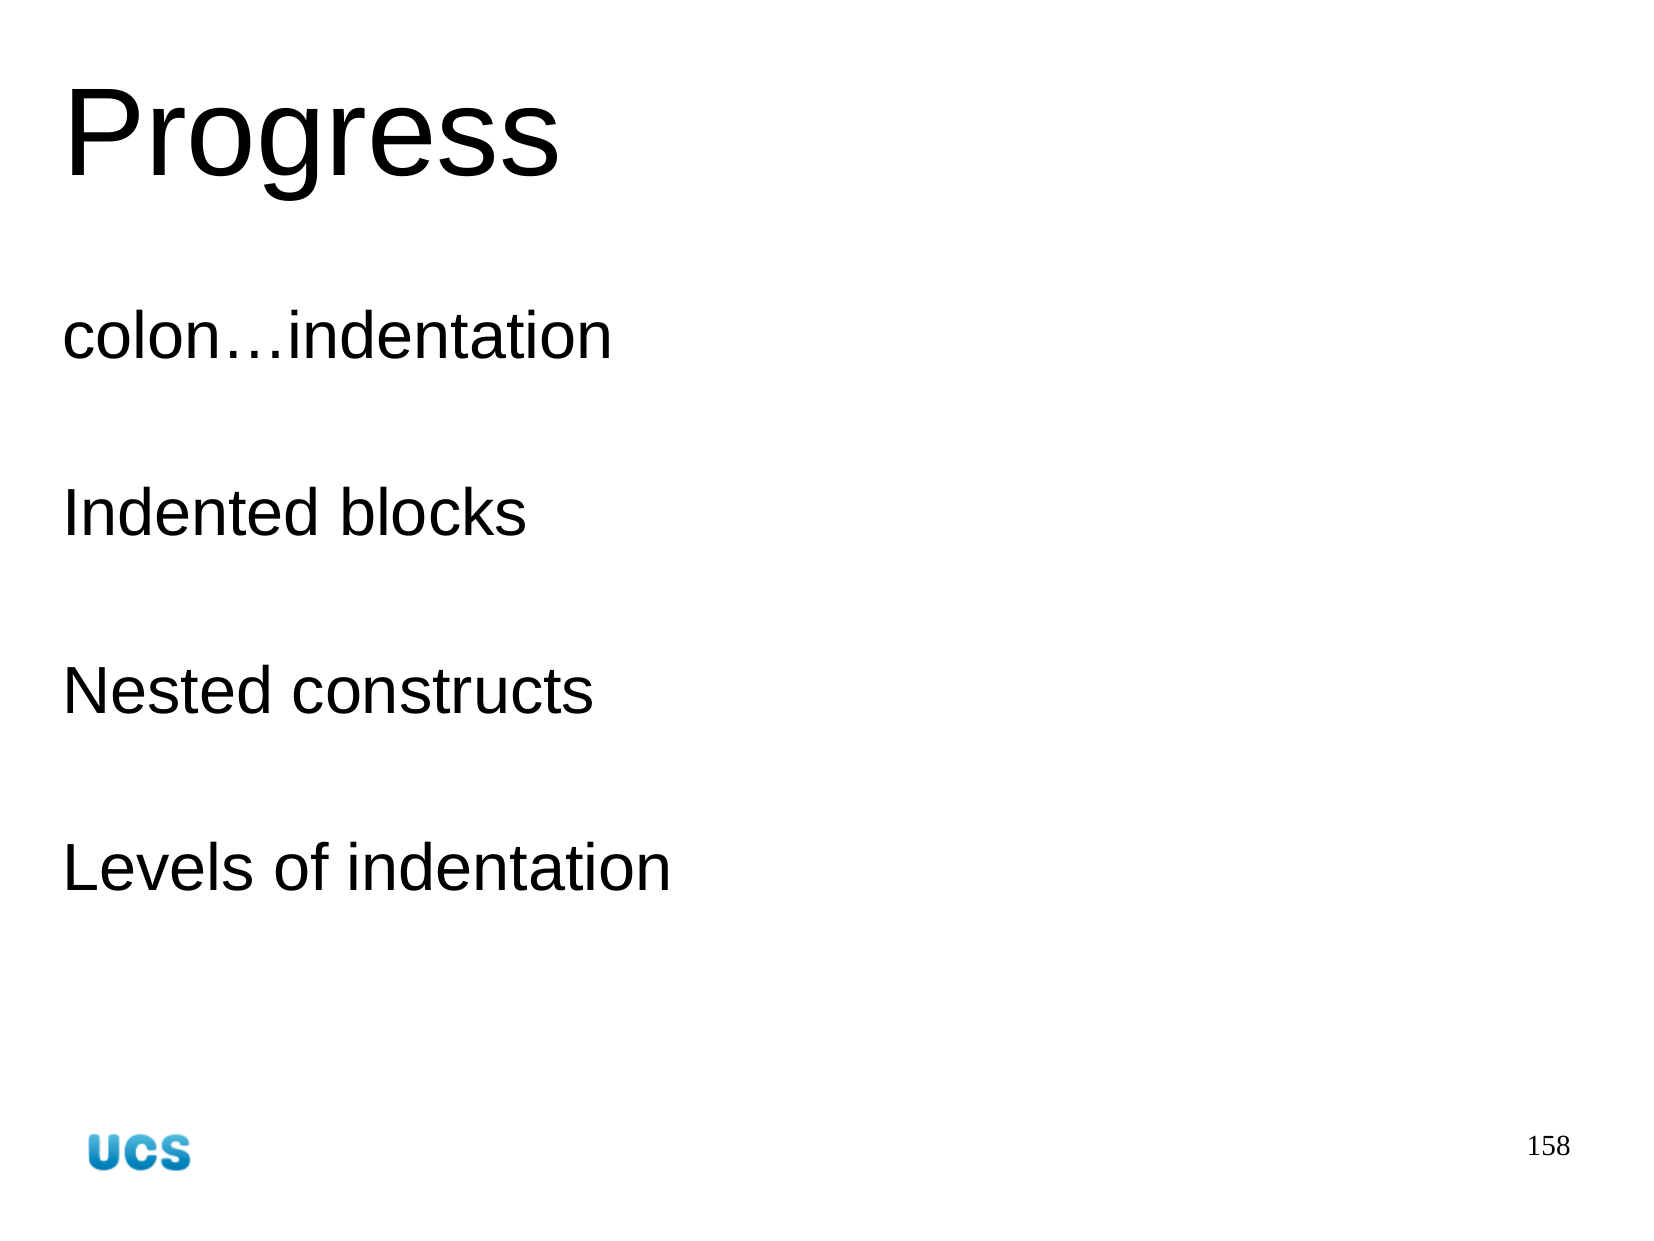

Progress
colon…indentation
Indented blocks
Nested constructs
Levels of indentation
158